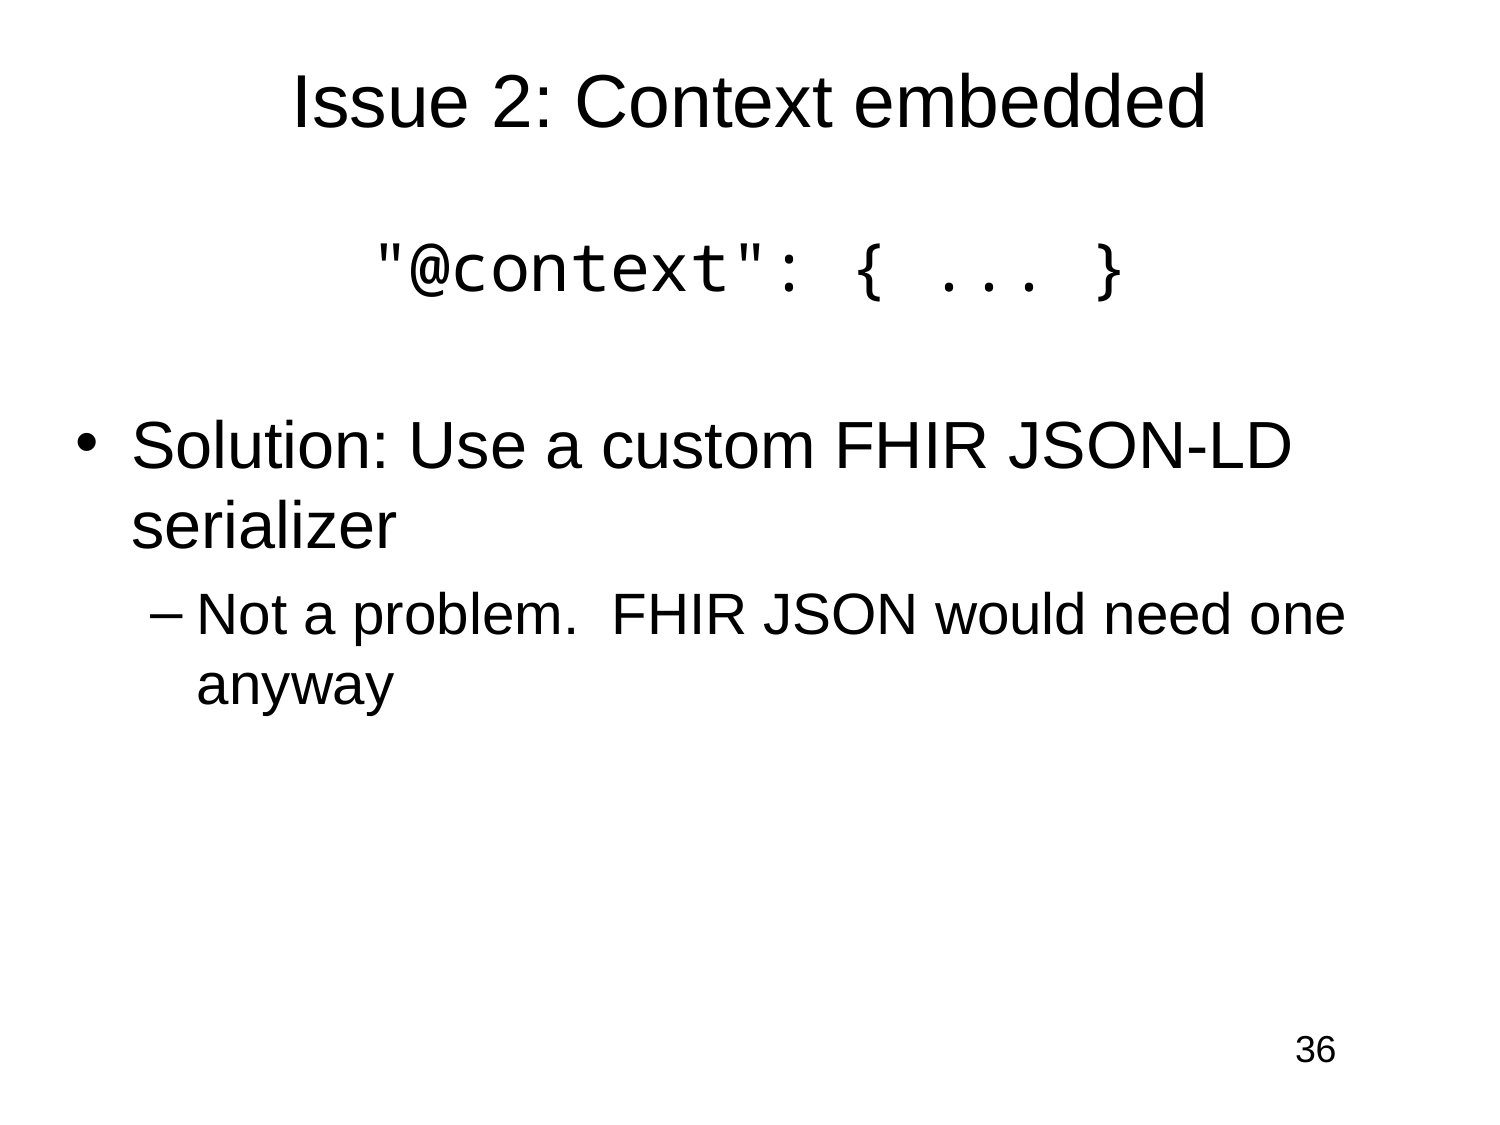

# Issue 2: Context embedded
"@context": { ... }
Solution: Use a custom FHIR JSON-LD serializer
Not a problem. FHIR JSON would need one anyway
36